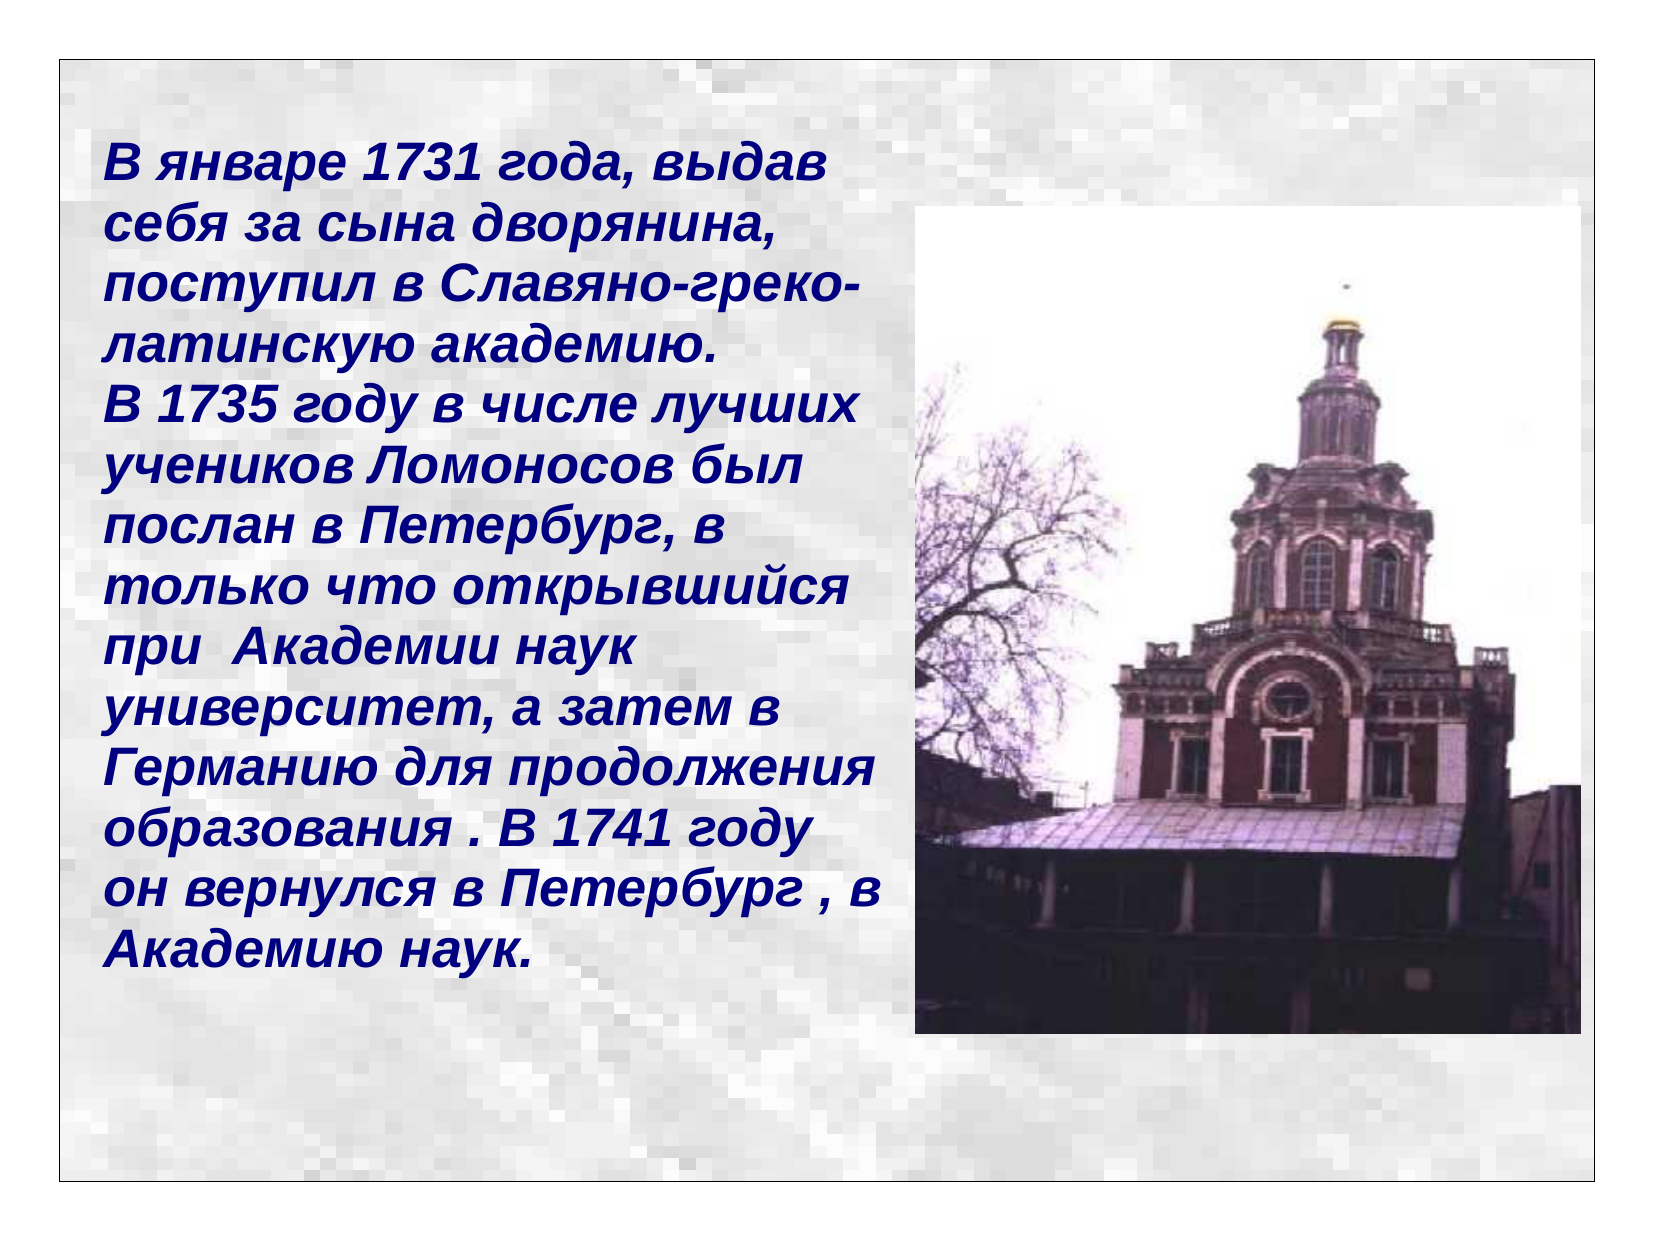

В январе 1731 года, выдав себя за сына дворянина, поступил в Славяно-греко- латинскую академию.
В 1735 году в числе лучших учеников Ломоносов был послан в Петербург, в только что открывшийся при Академии наук университет, а затем в Германию для продолжения образования . В 1741 году он вернулся в Петербург , в Академию наук.